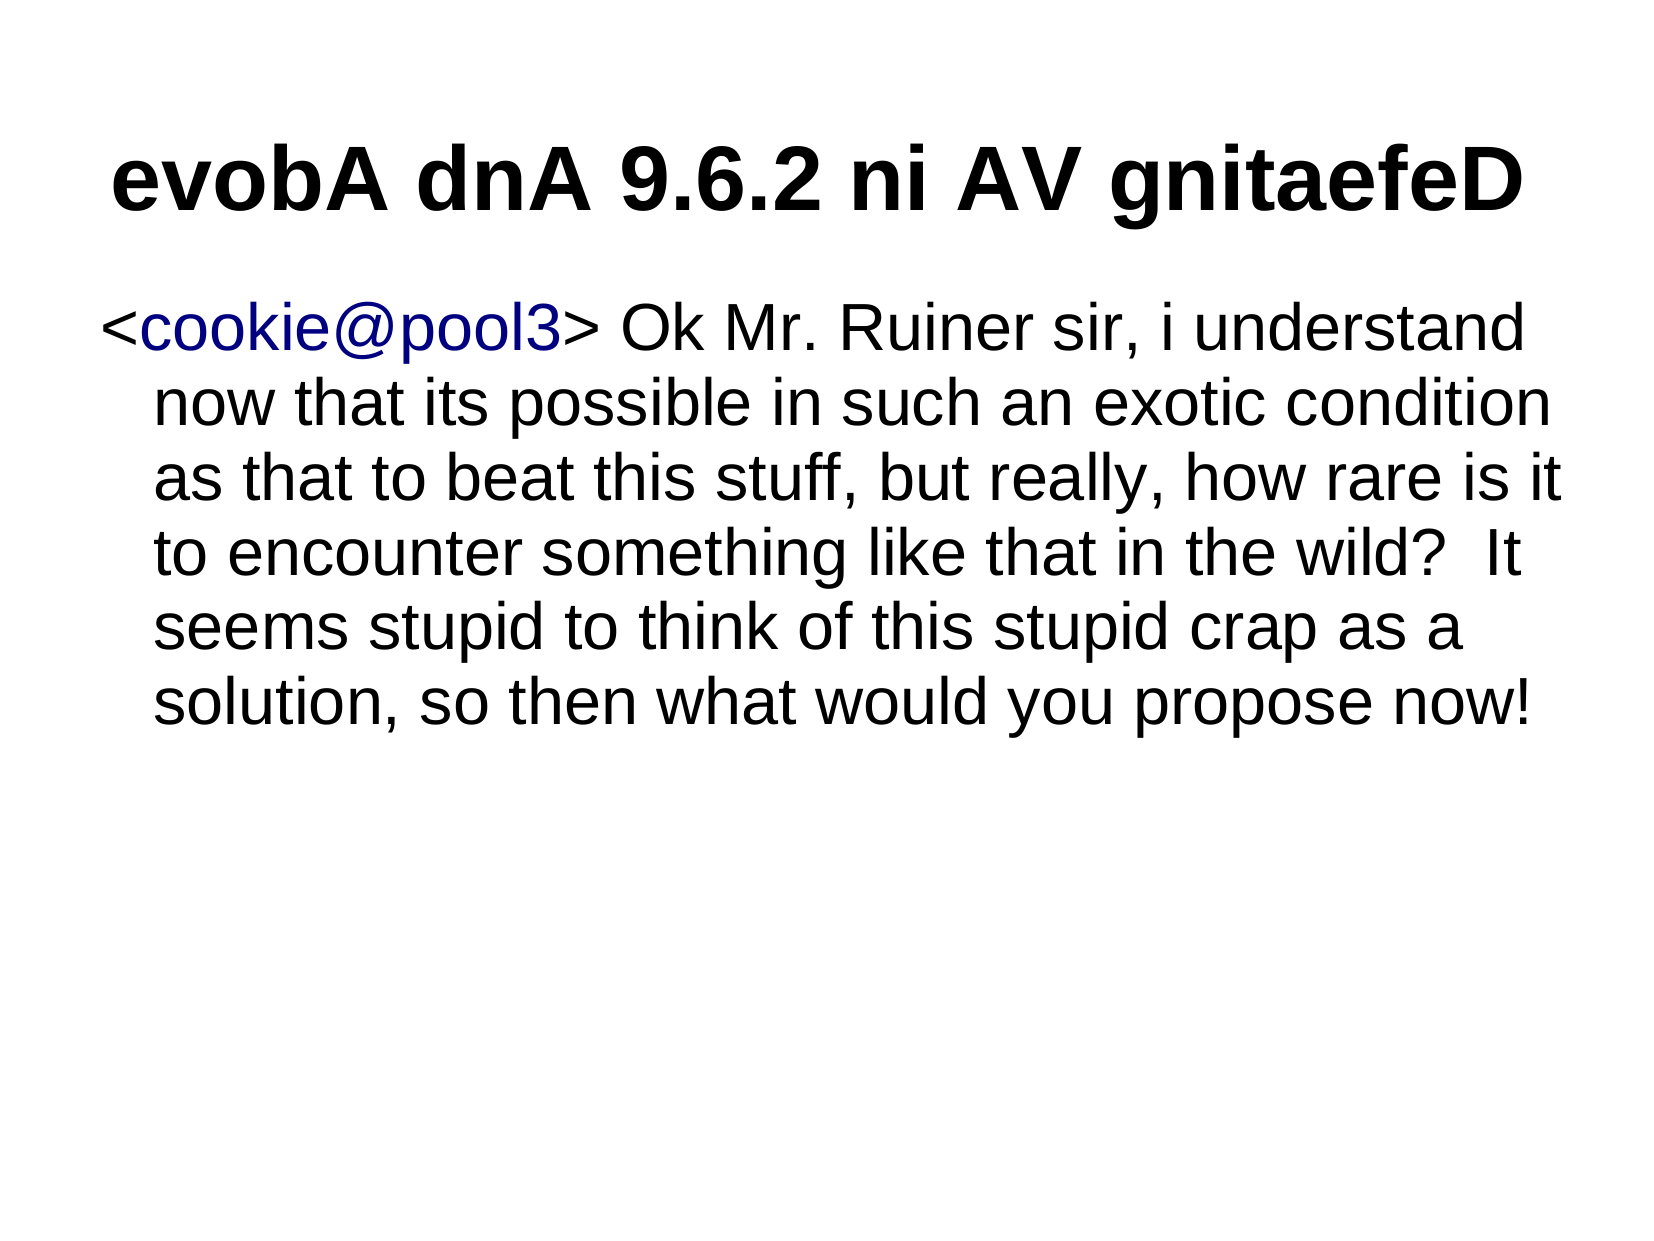

# evobA dnA 9.6.2 ni AV gnitaefeD
<cookie@pool3> Ok Mr. Ruiner sir, i understand now that its possible in such an exotic condition as that to beat this stuff, but really, how rare is it to encounter something like that in the wild? It seems stupid to think of this stupid crap as a solution, so then what would you propose now!